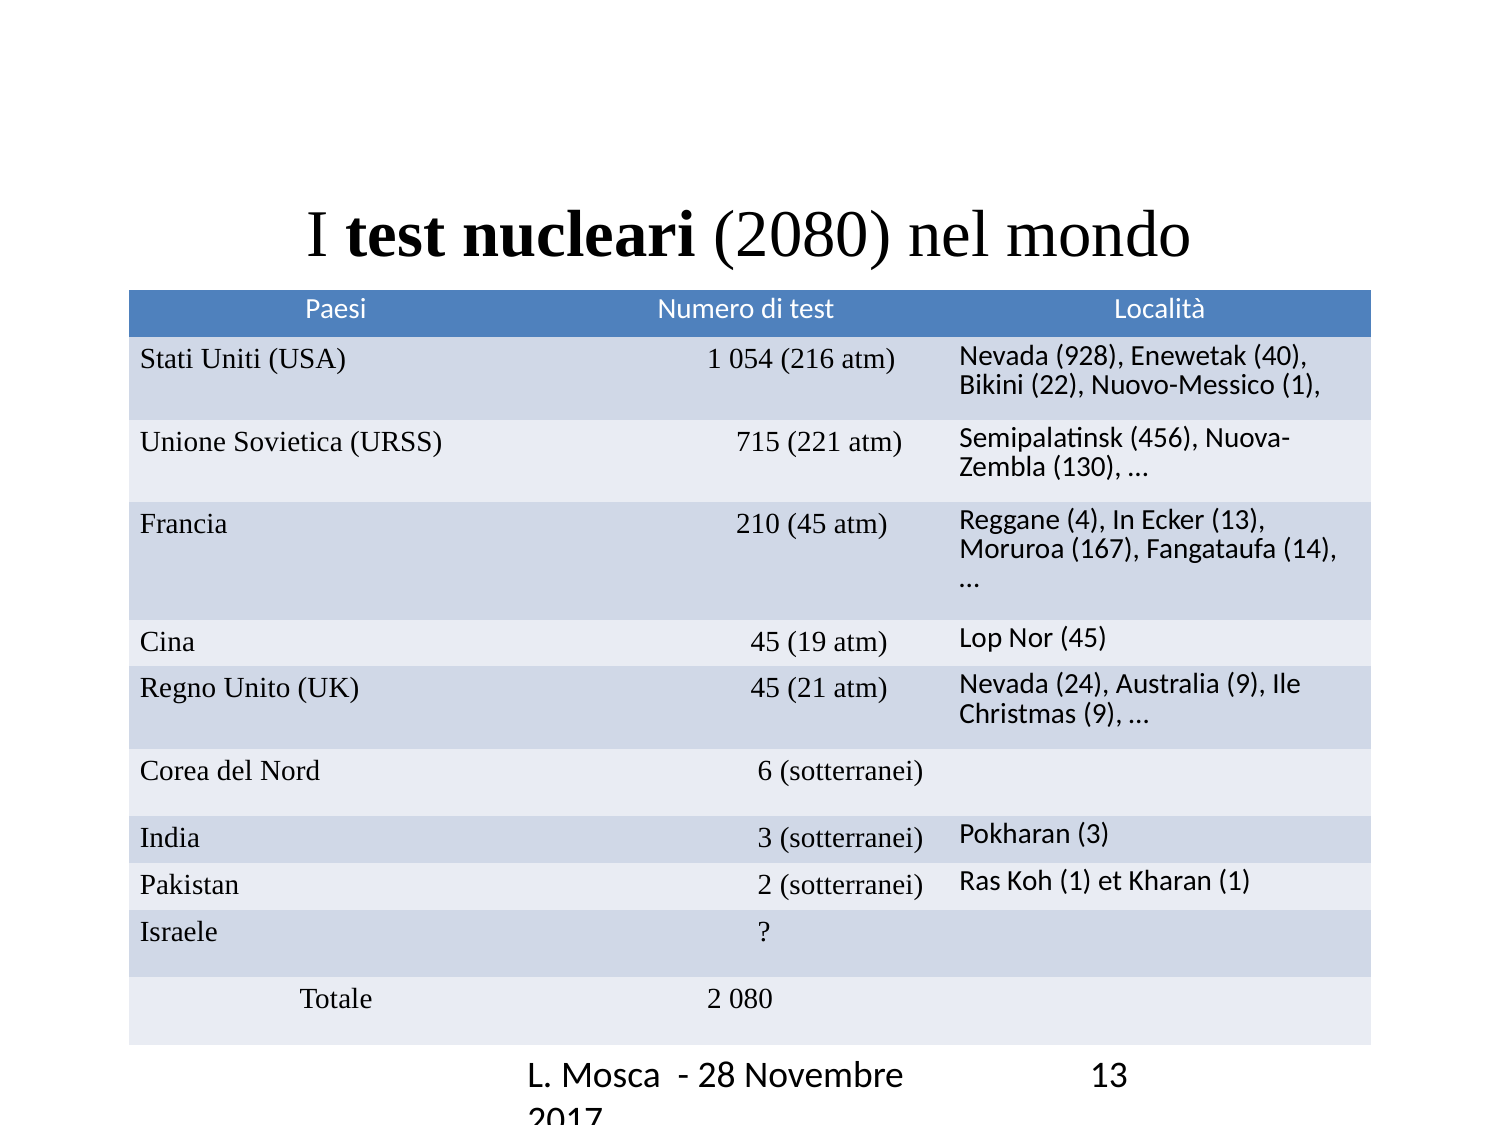

# I test nucleari (2080) nel mondo
| Paesi | Numero di test | Località |
| --- | --- | --- |
| Stati Uniti (USA) | 1 054 (216 atm) | Nevada (928), Enewetak (40), Bikini (22), Nuovo-Messico (1), |
| Unione Sovietica (URSS) | 715 (221 atm) | Semipalatinsk (456), Nuova-Zembla (130), … |
| Francia | 210 (45 atm) | Reggane (4), In Ecker (13), Moruroa (167), Fangataufa (14), … |
| Cina | 45 (19 atm) | Lop Nor (45) |
| Regno Unito (UK) | 45 (21 atm) | Nevada (24), Australia (9), Ile Christmas (9), … |
| Corea del Nord | 6 (sotterranei) | |
| India | 3 (sotterranei) | Pokharan (3) |
| Pakistan | 2 (sotterranei) | Ras Koh (1) et Kharan (1) |
| Israele | ? | |
| Totale | 2 080 | |
L. Mosca - 28 Novembre 2017